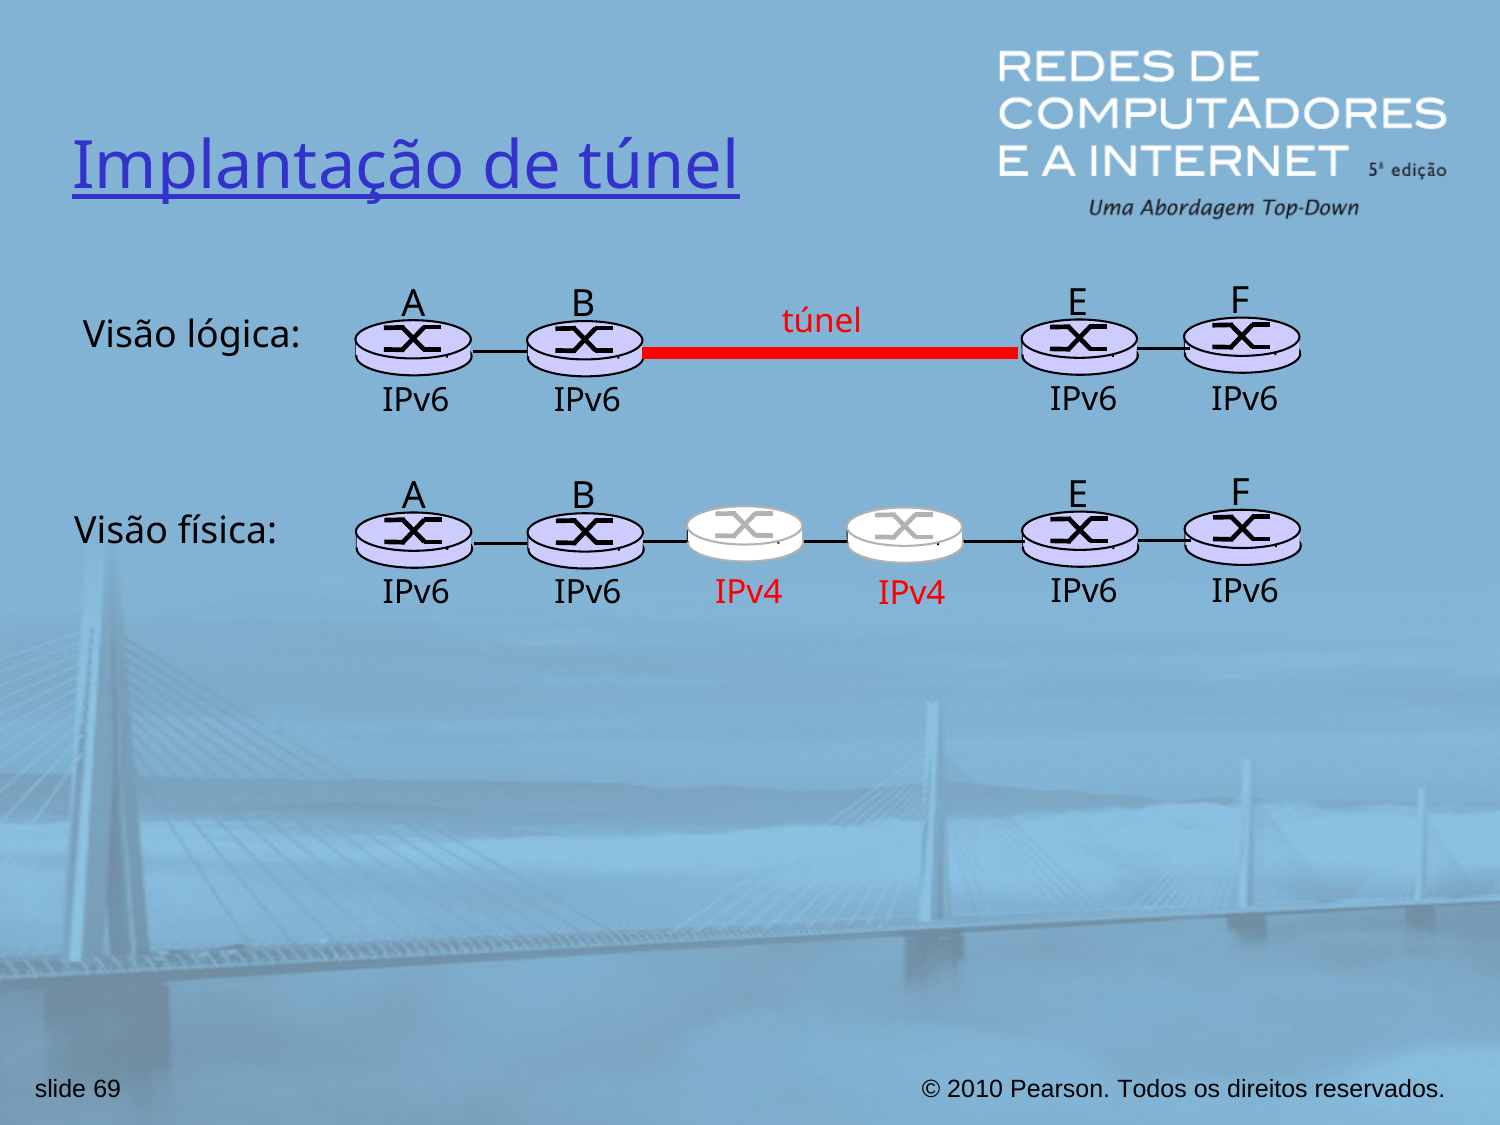

# Implantação de túnel
F
E
A
B
túnel
Visão lógica:
IPv6
IPv6
IPv6
IPv6
F
E
A
B
Visão física:
IPv6
IPv6
IPv6
IPv6
IPv4
IPv4